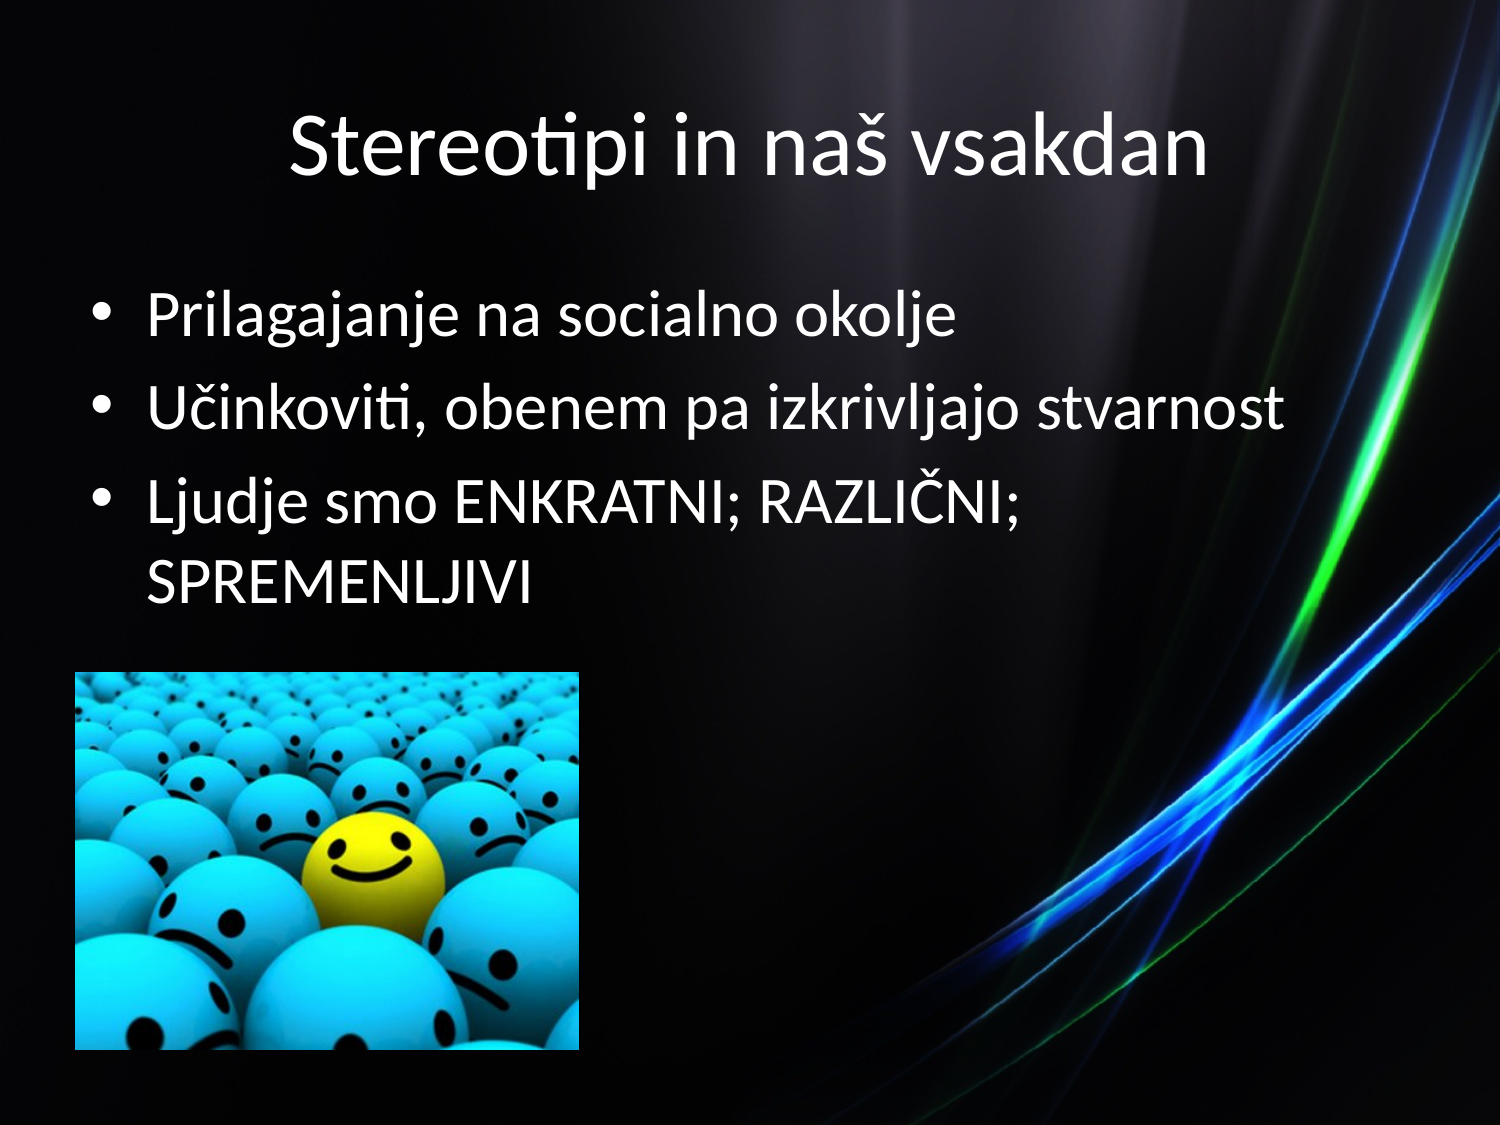

# Stereotipi in naš vsakdan
Prilagajanje na socialno okolje
Učinkoviti, obenem pa izkrivljajo stvarnost
Ljudje smo ENKRATNI; RAZLIČNI; SPREMENLJIVI